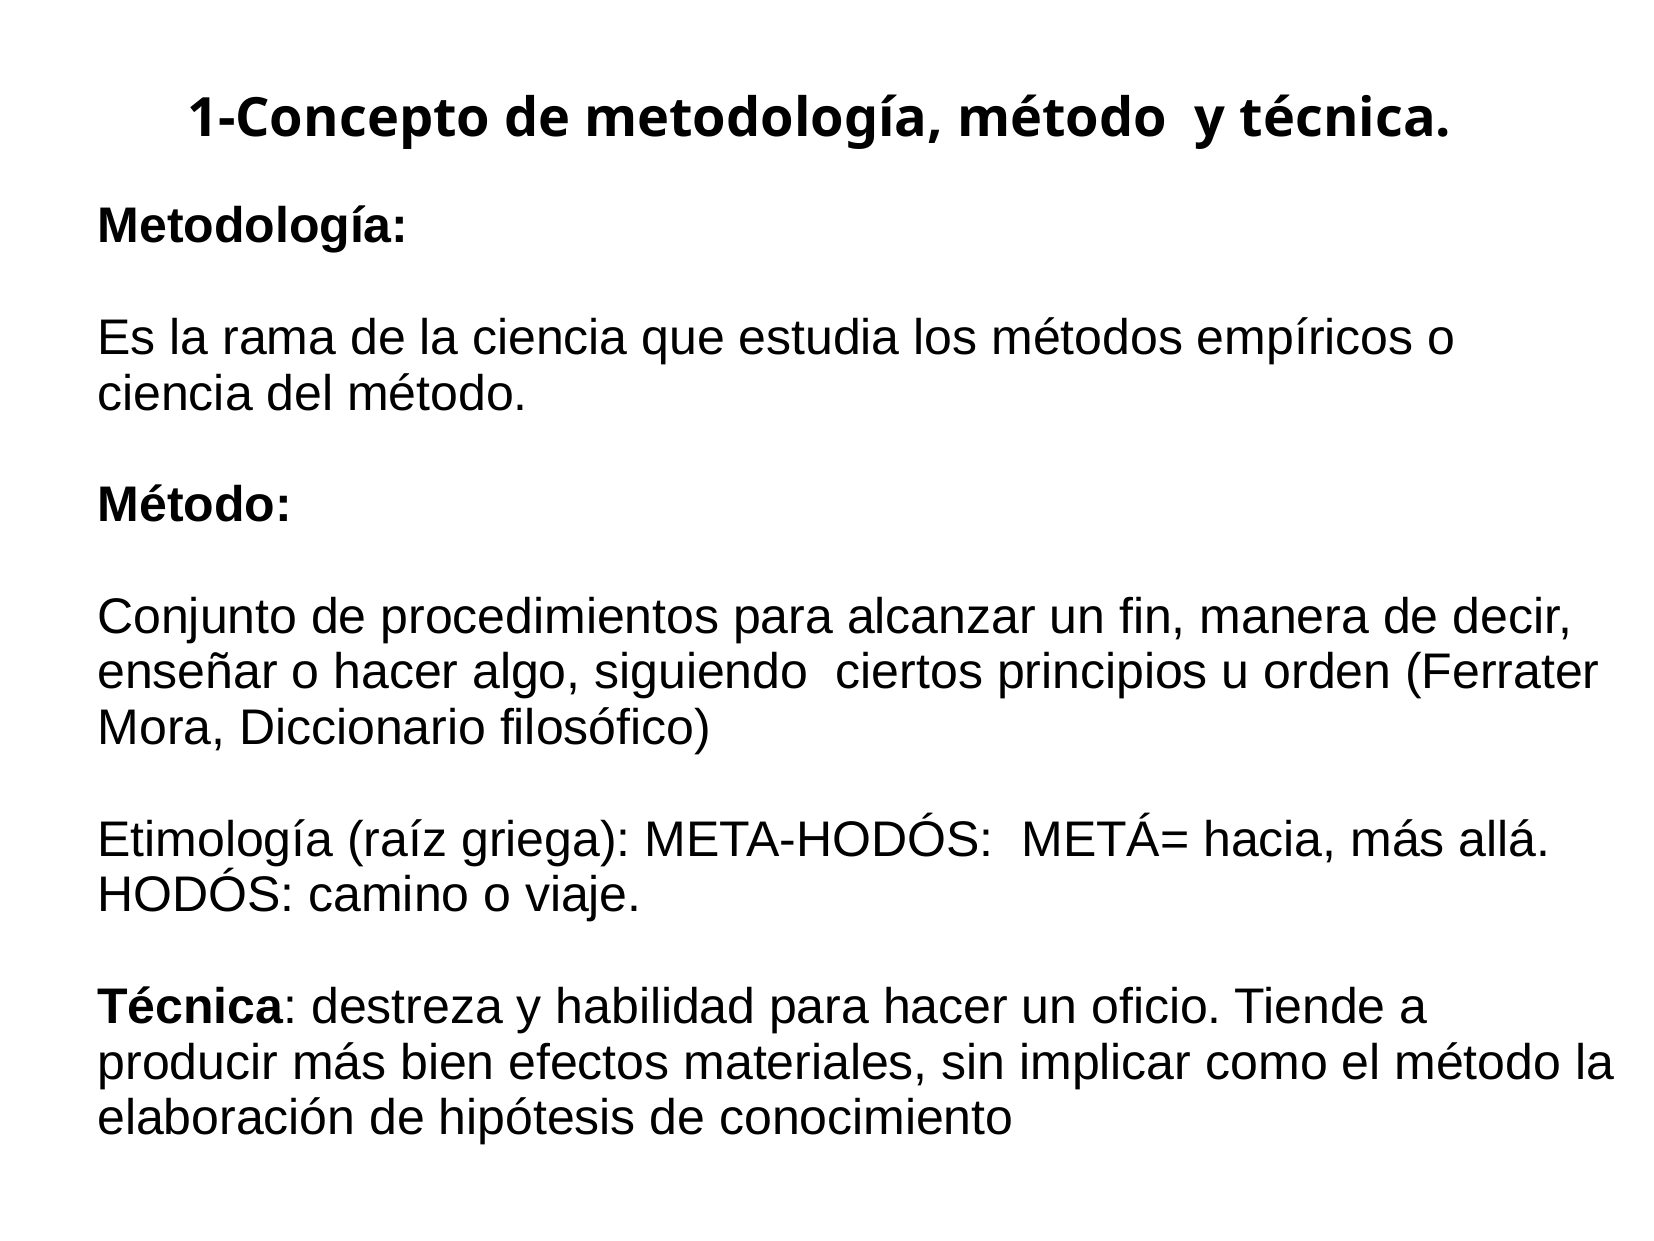

# 1-Concepto de metodología, método y técnica.
Metodología:
Es la rama de la ciencia que estudia los métodos empíricos o ciencia del método.
Método:
Conjunto de procedimientos para alcanzar un fin, manera de decir, enseñar o hacer algo, siguiendo ciertos principios u orden (Ferrater Mora, Diccionario filosófico)
Etimología (raíz griega): META-HODÓS: METÁ= hacia, más allá. HODÓS: camino o viaje.
Técnica: destreza y habilidad para hacer un oficio. Tiende a producir más bien efectos materiales, sin implicar como el método la elaboración de hipótesis de conocimiento